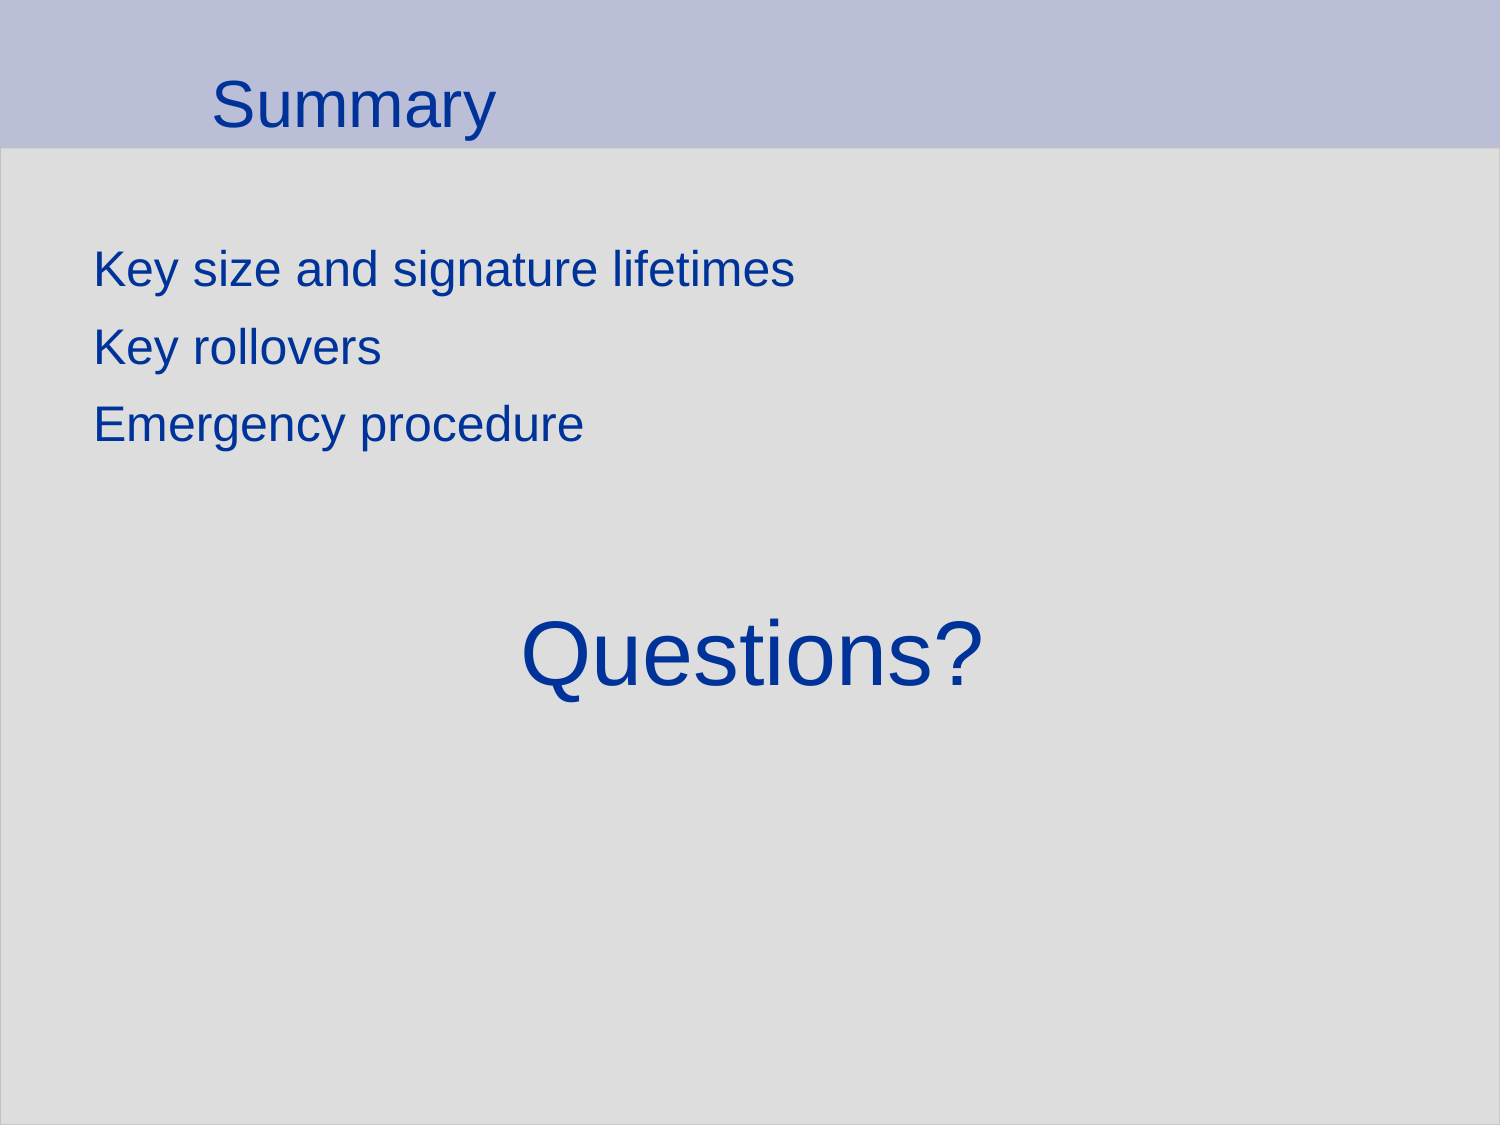

Summary
Key size and signature lifetimes
Key rollovers
Emergency procedure
Questions?